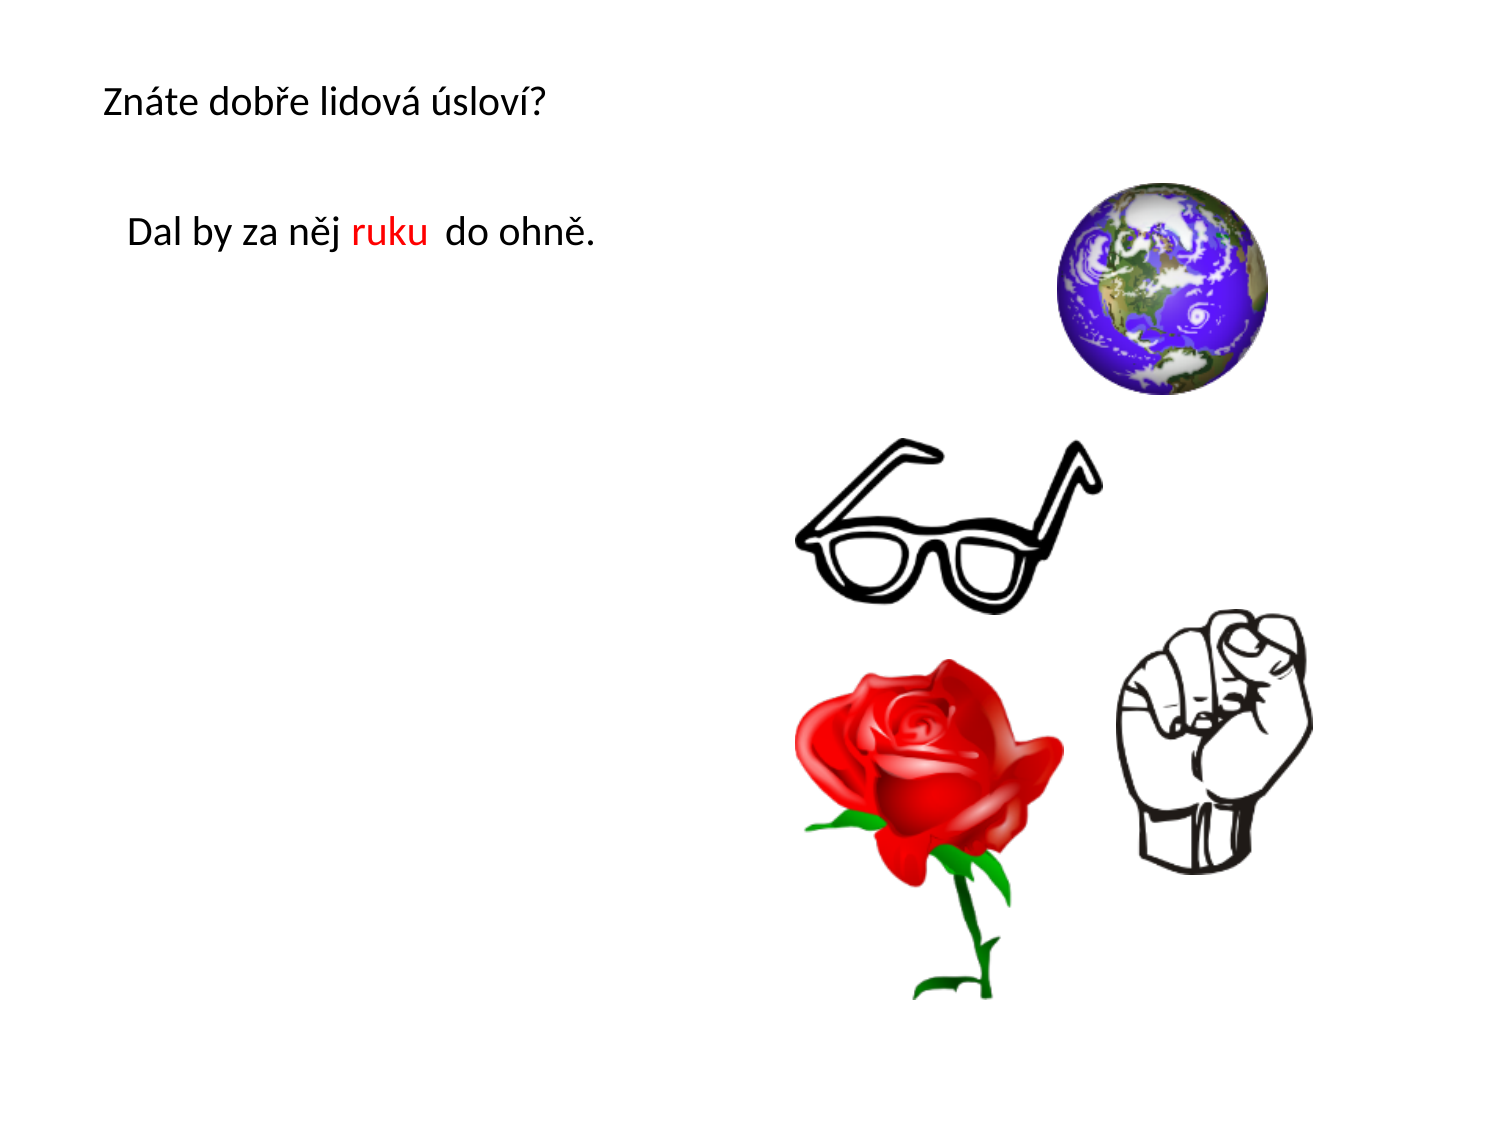

Znáte dobře lidová úsloví?
Dal by za něj do ohně.
ruku